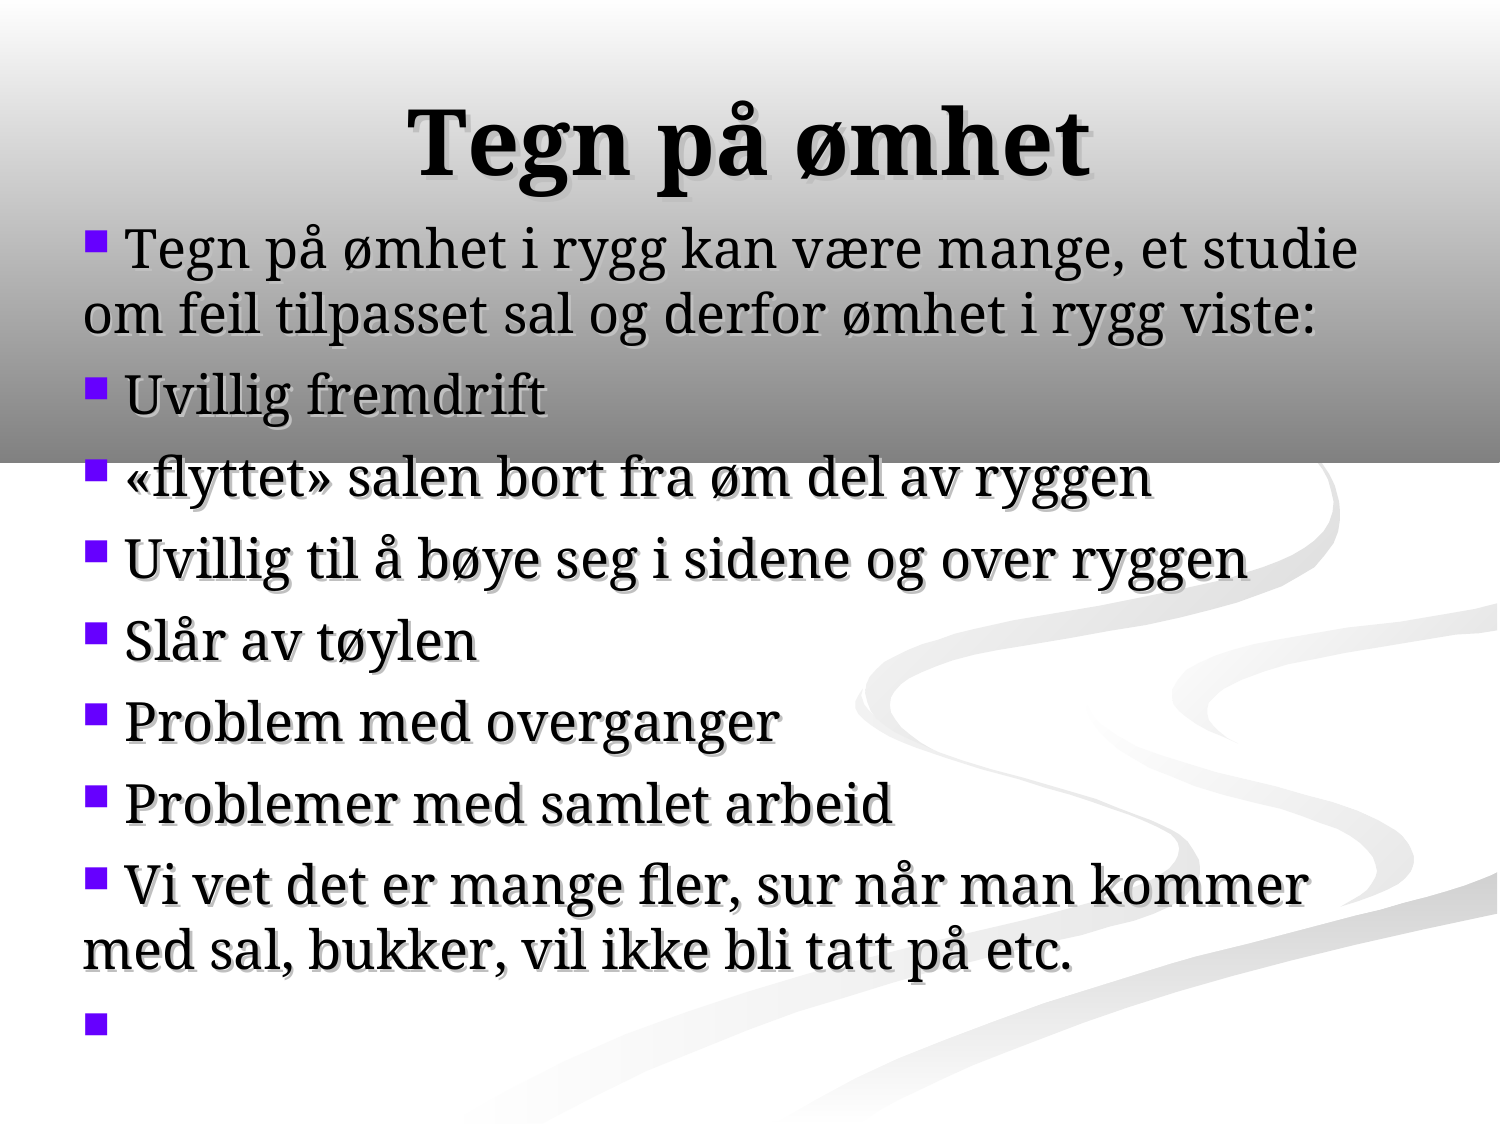

# Tegn på ømhet
 Tegn på ømhet i rygg kan være mange, et studie om feil tilpasset sal og derfor ømhet i rygg viste:
 Uvillig fremdrift
 «flyttet» salen bort fra øm del av ryggen
 Uvillig til å bøye seg i sidene og over ryggen
 Slår av tøylen
 Problem med overganger
 Problemer med samlet arbeid
 Vi vet det er mange fler, sur når man kommer med sal, bukker, vil ikke bli tatt på etc.